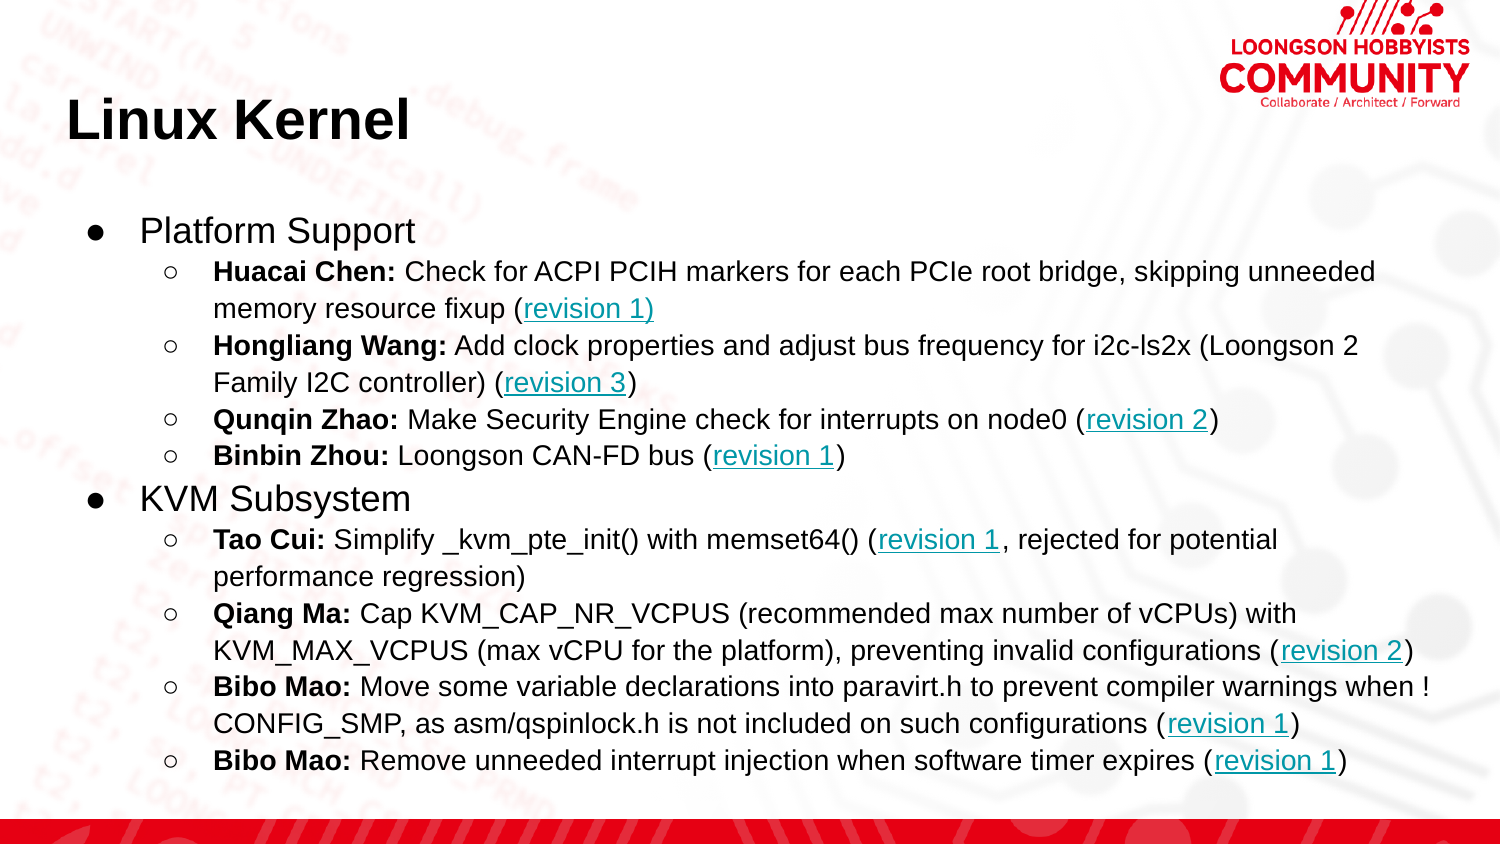

# Linux Kernel
Platform Support
Huacai Chen: Check for ACPI PCIH markers for each PCIe root bridge, skipping unneeded memory resource fixup (revision 1)
Hongliang Wang: Add clock properties and adjust bus frequency for i2c-ls2x (Loongson 2 Family I2C controller) (revision 3)
Qunqin Zhao: Make Security Engine check for interrupts on node0 (revision 2)
Binbin Zhou: Loongson CAN-FD bus (revision 1)
KVM Subsystem
Tao Cui: Simplify _kvm_pte_init() with memset64() (revision 1, rejected for potential performance regression)
Qiang Ma: Cap KVM_CAP_NR_VCPUS (recommended max number of vCPUs) with KVM_MAX_VCPUS (max vCPU for the platform), preventing invalid configurations (revision 2)
Bibo Mao: Move some variable declarations into paravirt.h to prevent compiler warnings when !CONFIG_SMP, as asm/qspinlock.h is not included on such configurations (revision 1)
Bibo Mao: Remove unneeded interrupt injection when software timer expires (revision 1)